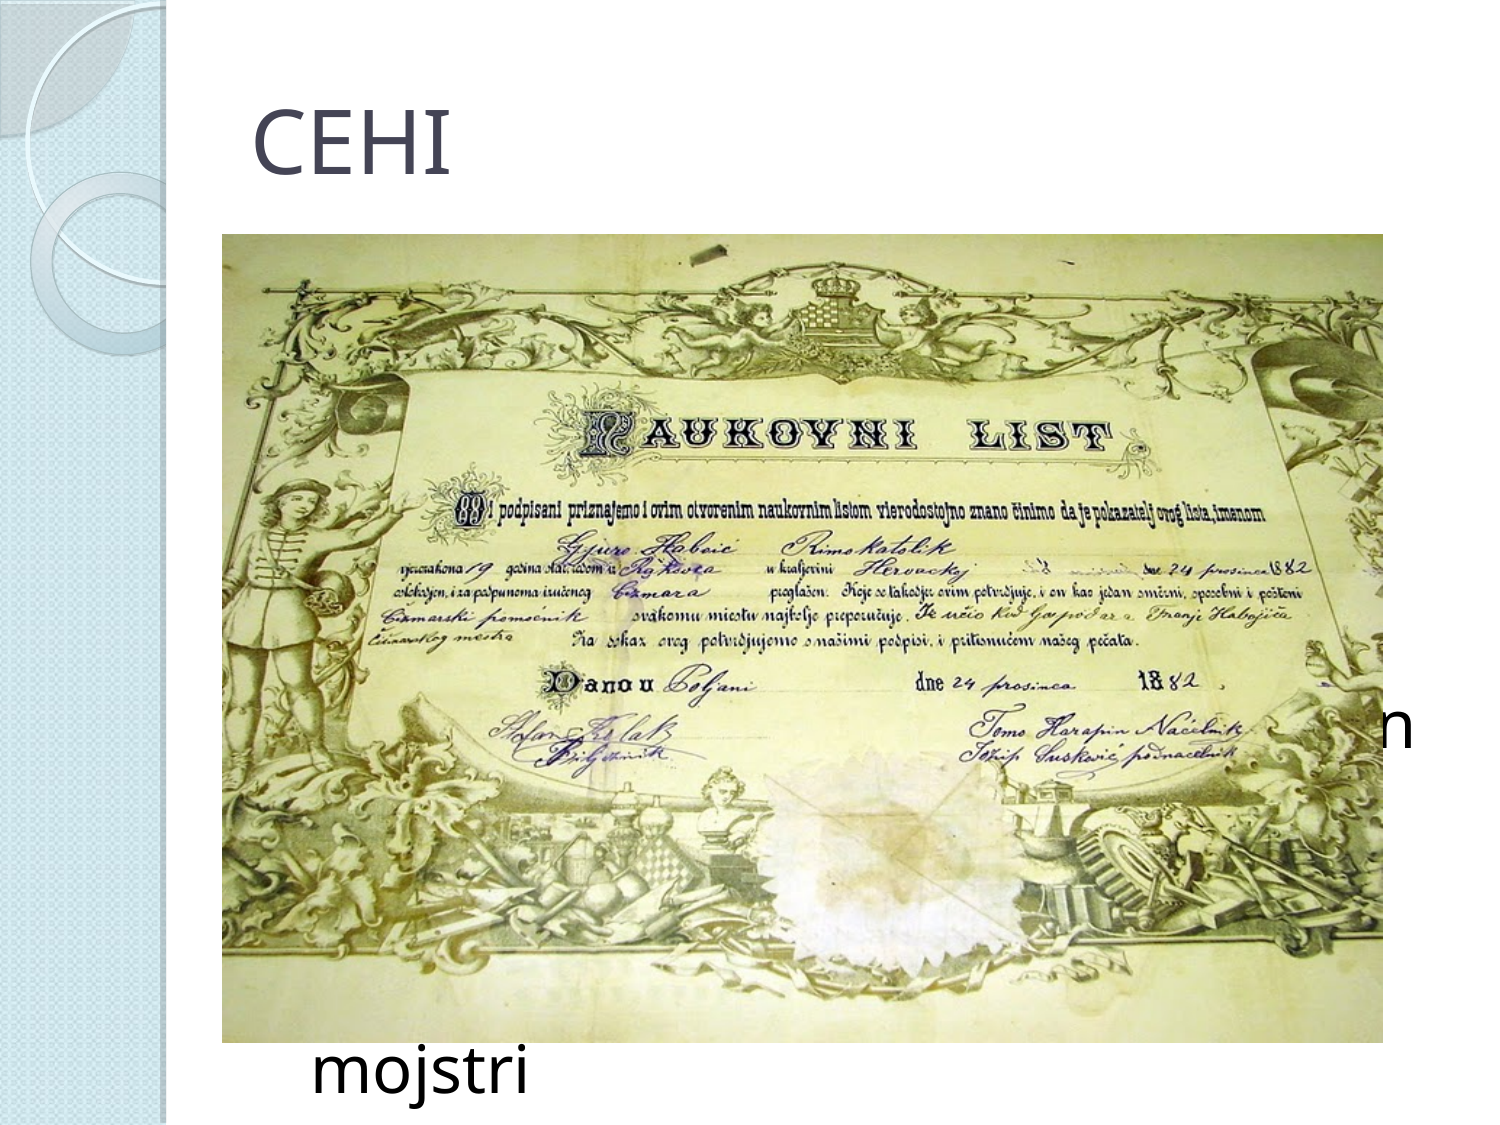

# CEHI
Združenja obrtnikov iste panoge  zaščita pred tujci
Drugi funkciji: članstvo in prenos znanj
7.stoletje
cehovska pravila  določanje cen in kvalitete
Cehovski mojster
Nadzor nad vajenci  obrtniški mojstri